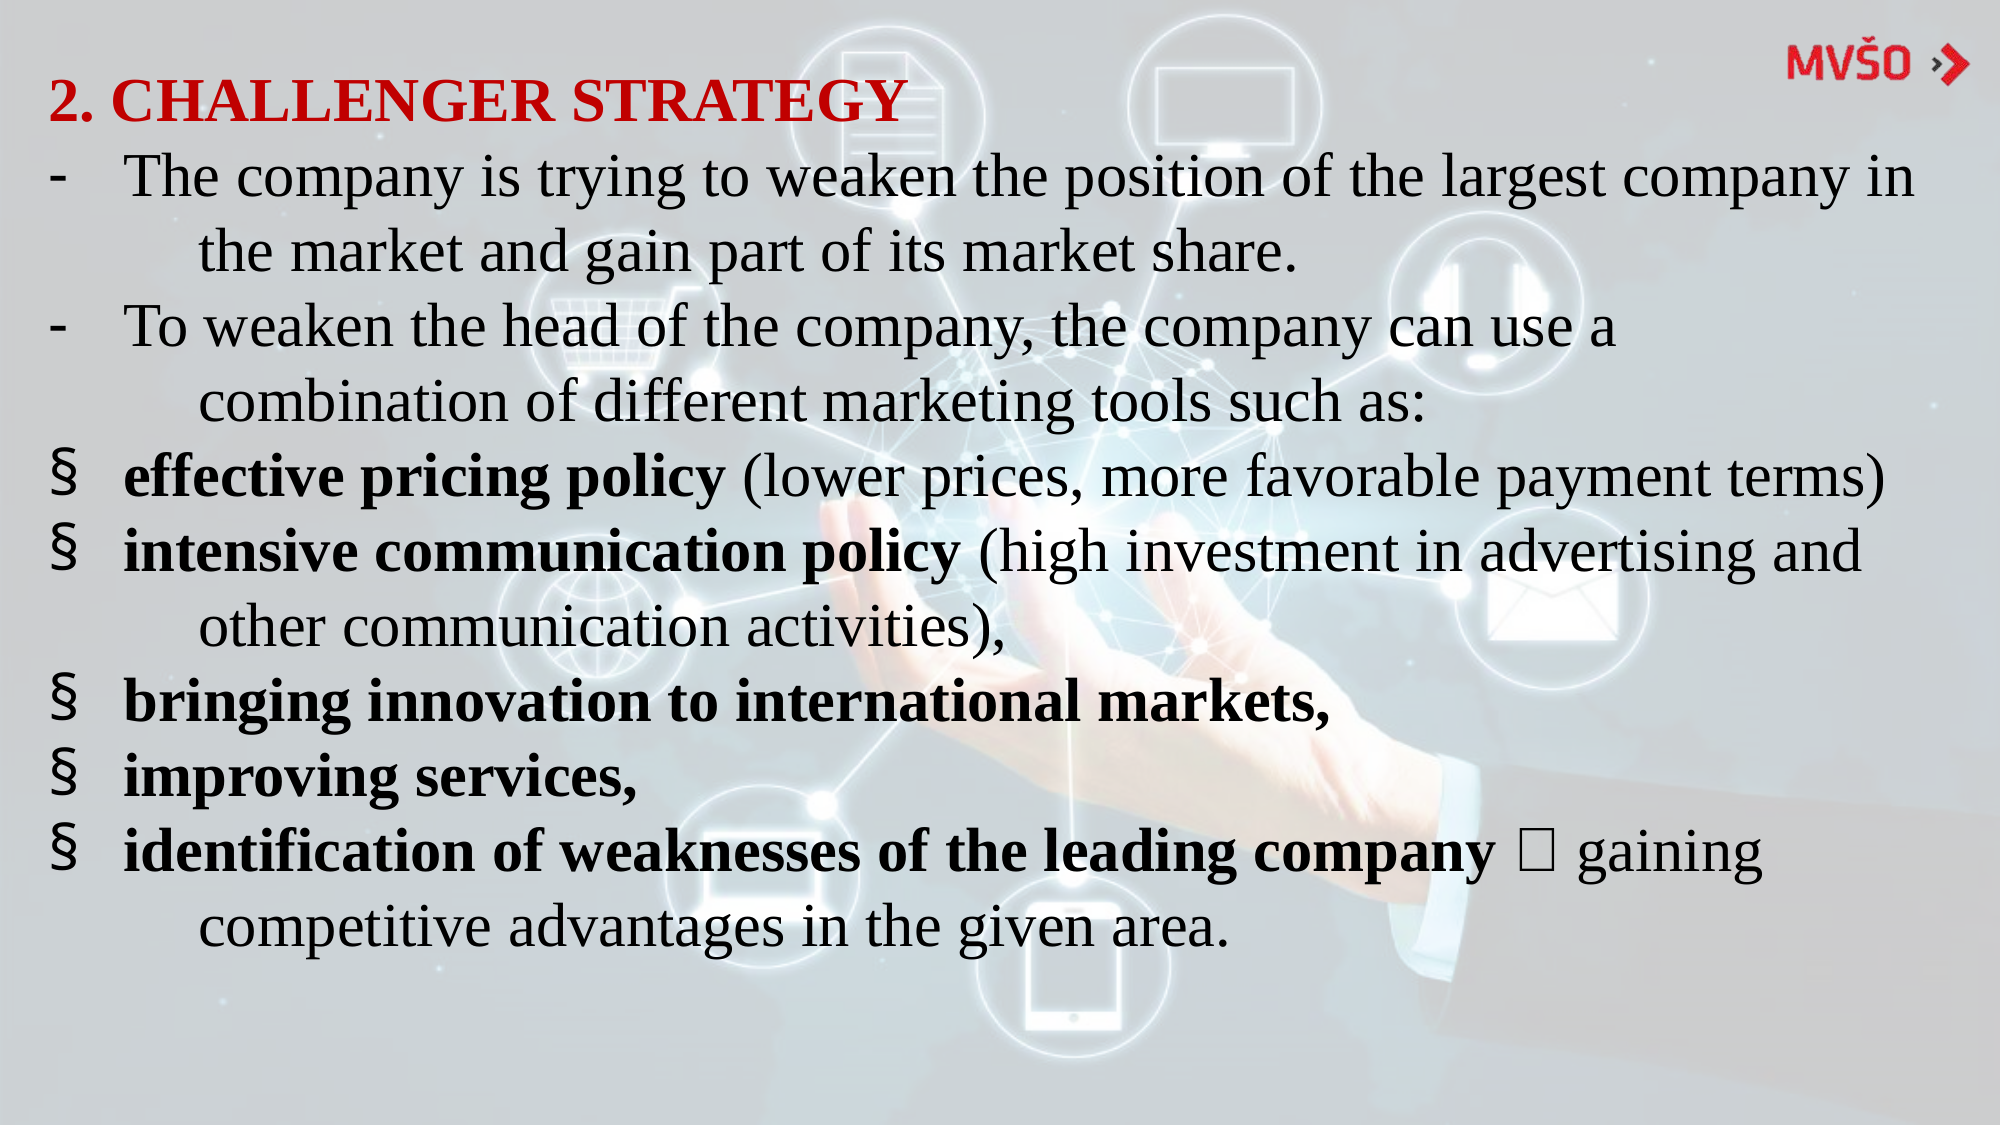

2. CHALLENGER STRATEGY
The company is trying to weaken the position of the largest company in the market and gain part of its market share.
To weaken the head of the company, the company can use a combination of different marketing tools such as:
effective pricing policy (lower prices, more favorable payment terms)
intensive communication policy (high investment in advertising and other communication activities),
bringing innovation to international markets,
improving services,
identification of weaknesses of the leading company  gaining competitive advantages in the given area.